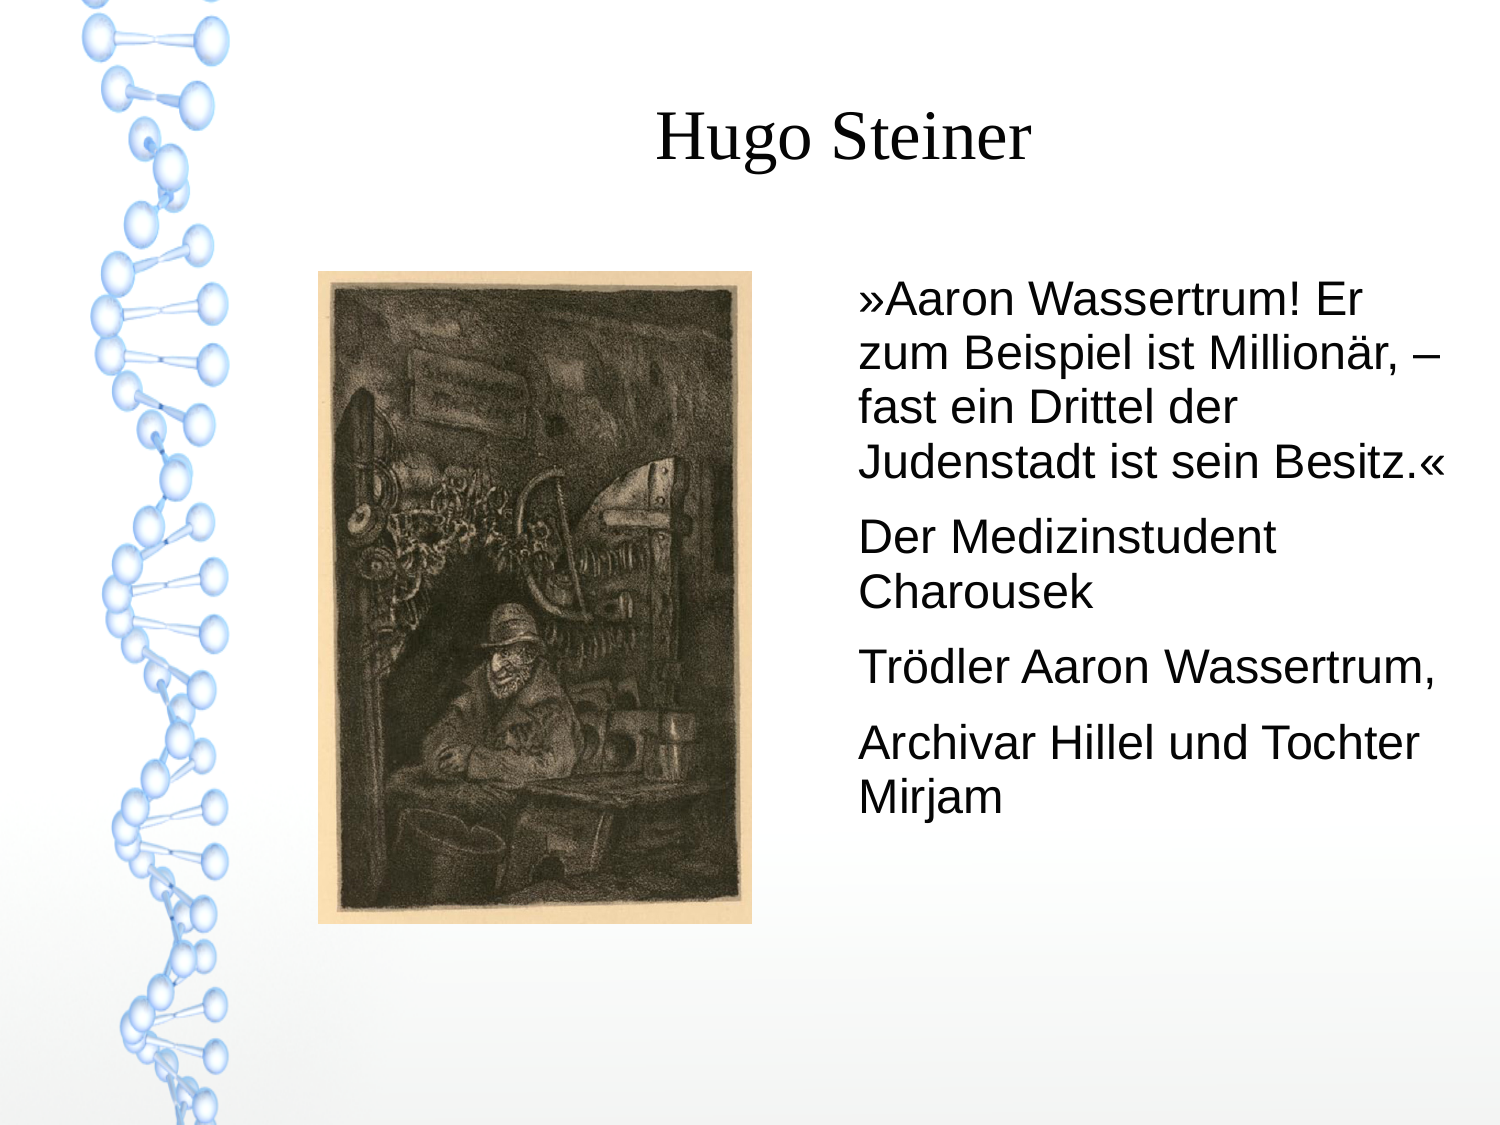

# Hugo Steiner
»Aaron Wassertrum! Er zum Beispiel ist Millionär, – fast ein Drittel der Judenstadt ist sein Besitz.«
Der Medizinstudent Charousek
Trödler Aaron Wassertrum,
Archivar Hillel und Tochter Mirjam